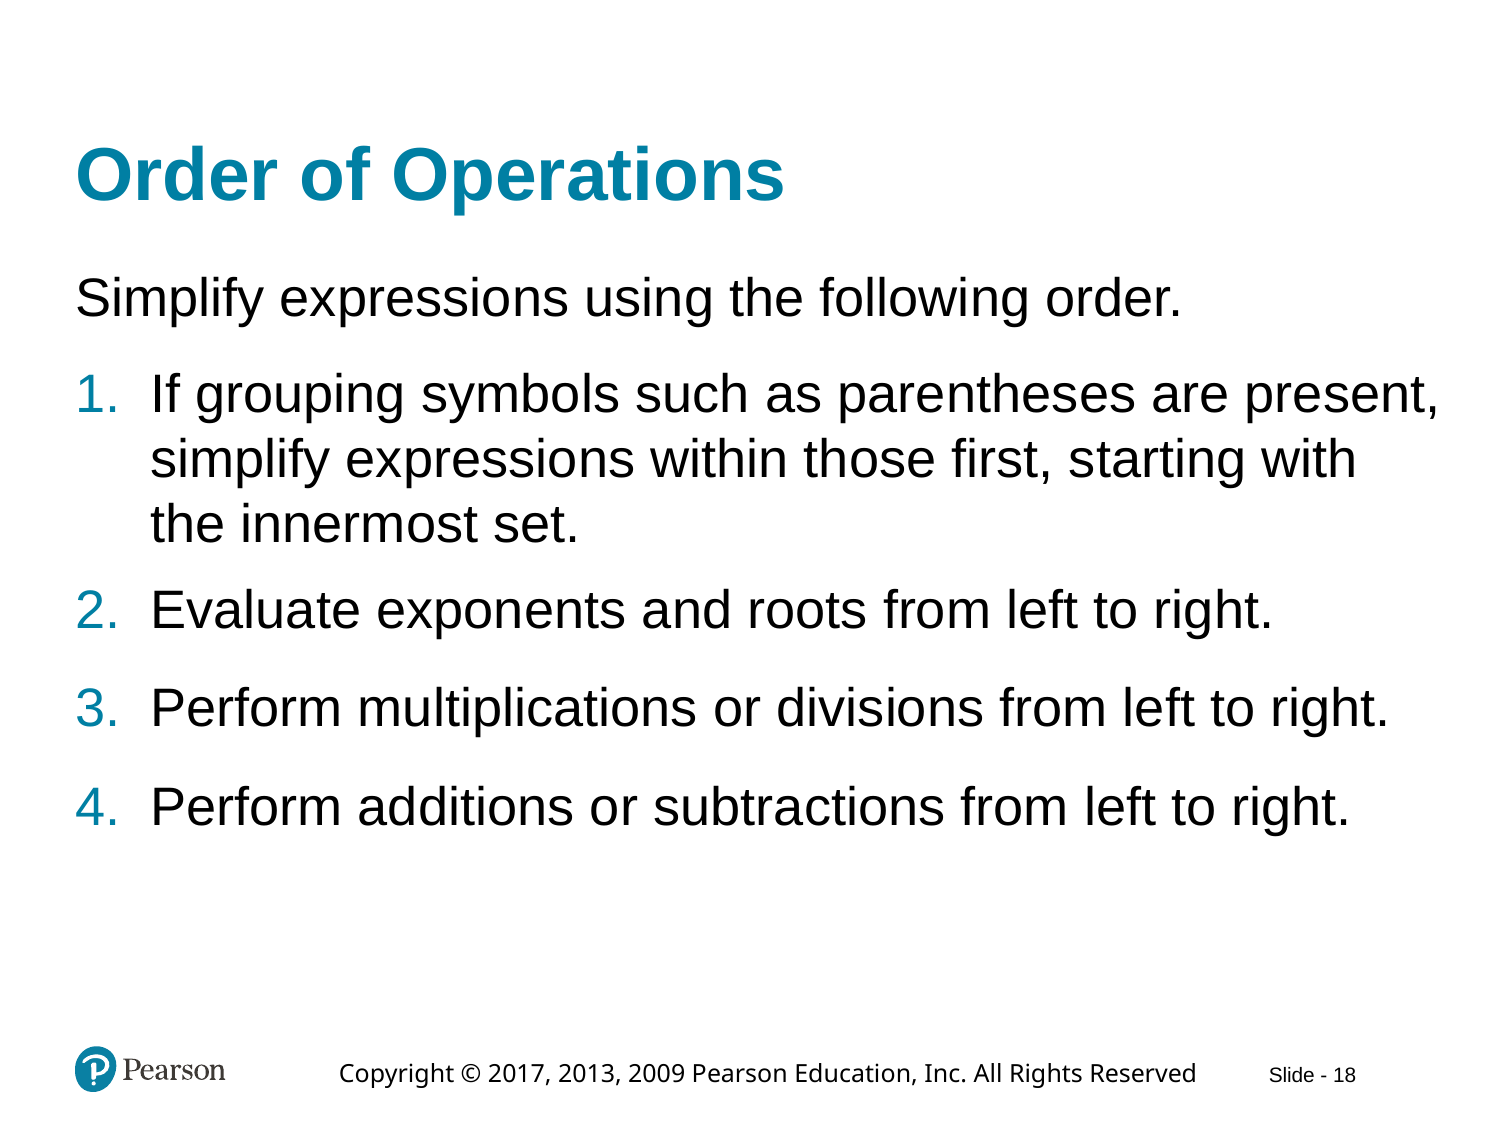

# Order of Operations
Simplify expressions using the following order.
If grouping symbols such as parentheses are present, simplify expressions within those first, starting with the innermost set.
Evaluate exponents and roots from left to right.
Perform multiplications or divisions from left to right.
Perform additions or subtractions from left to right.